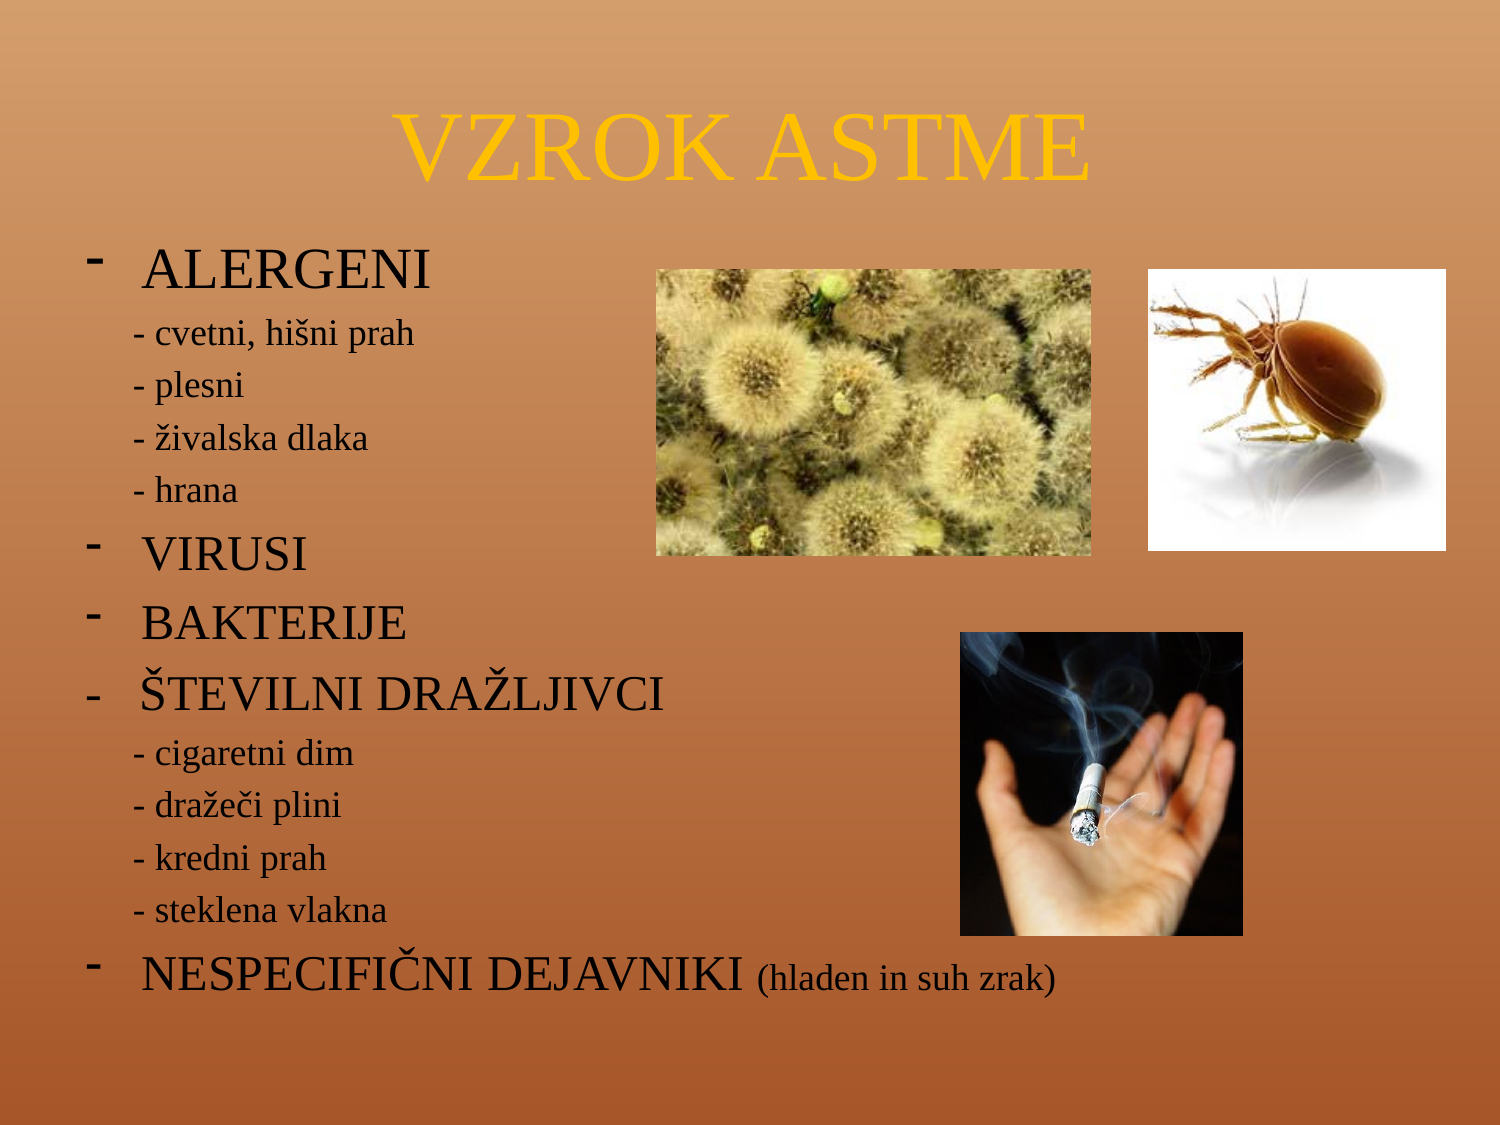

# VZROK ASTME
ALERGENI
 - cvetni, hišni prah
 - plesni
 - živalska dlaka
 - hrana
VIRUSI
BAKTERIJE
- ŠTEVILNI DRAŽLJIVCI
 - cigaretni dim
 - dražeči plini
 - kredni prah
 - steklena vlakna
NESPECIFIČNI DEJAVNIKI (hladen in suh zrak)